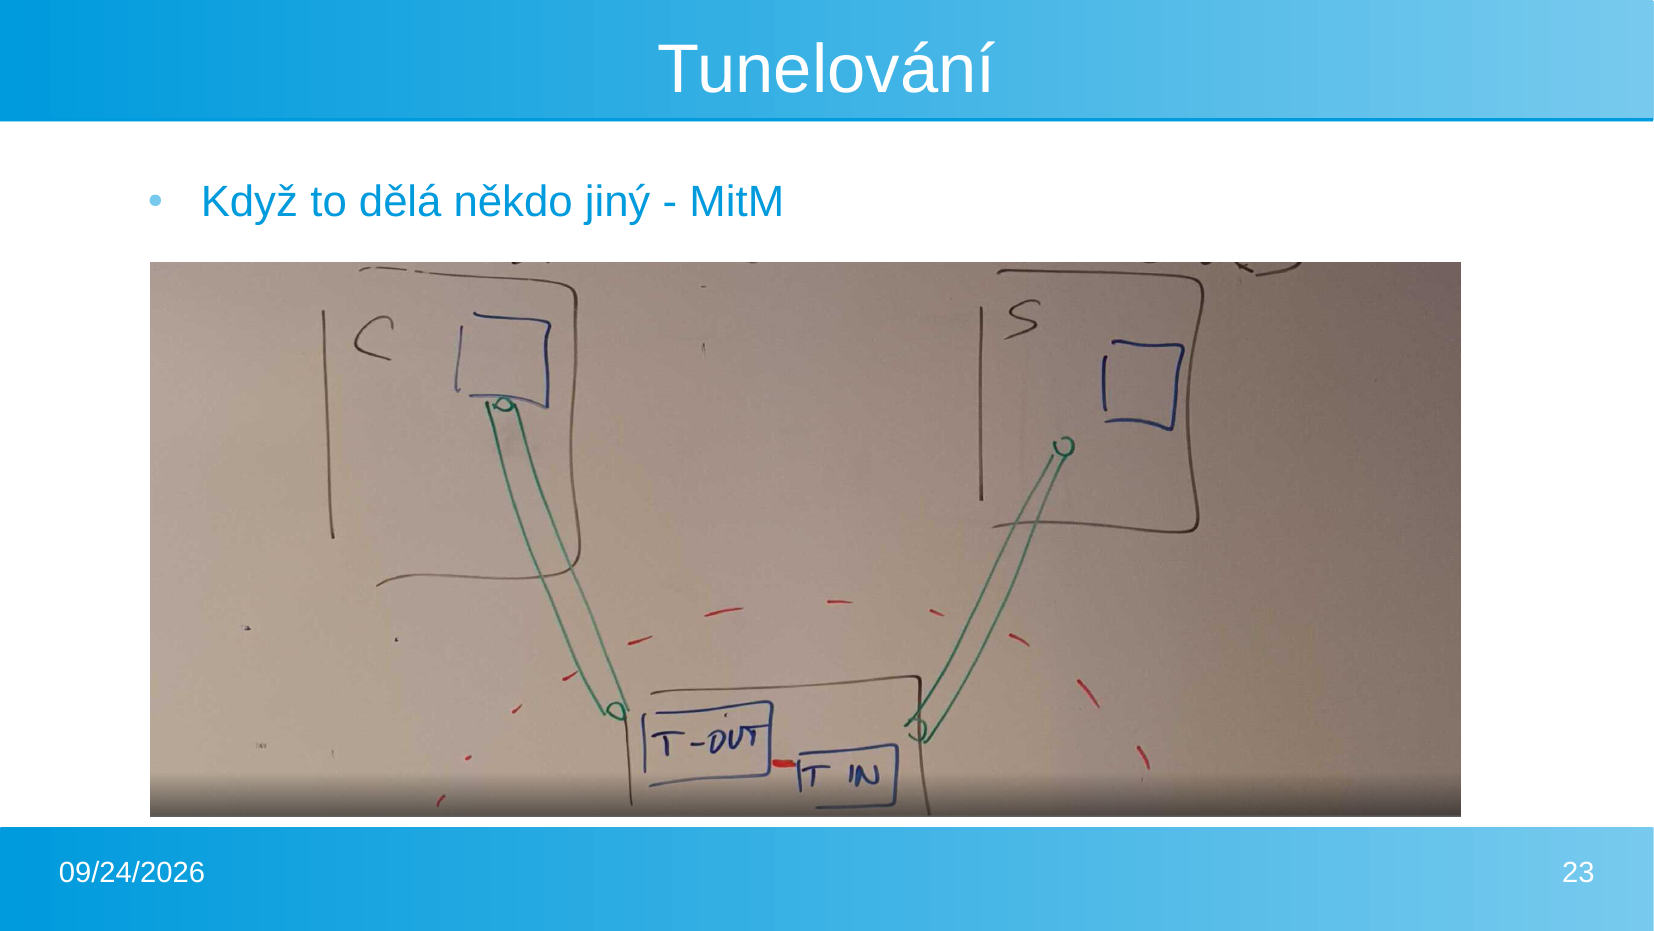

# Tunelování
Když to dělá někdo jiný - MitM
23